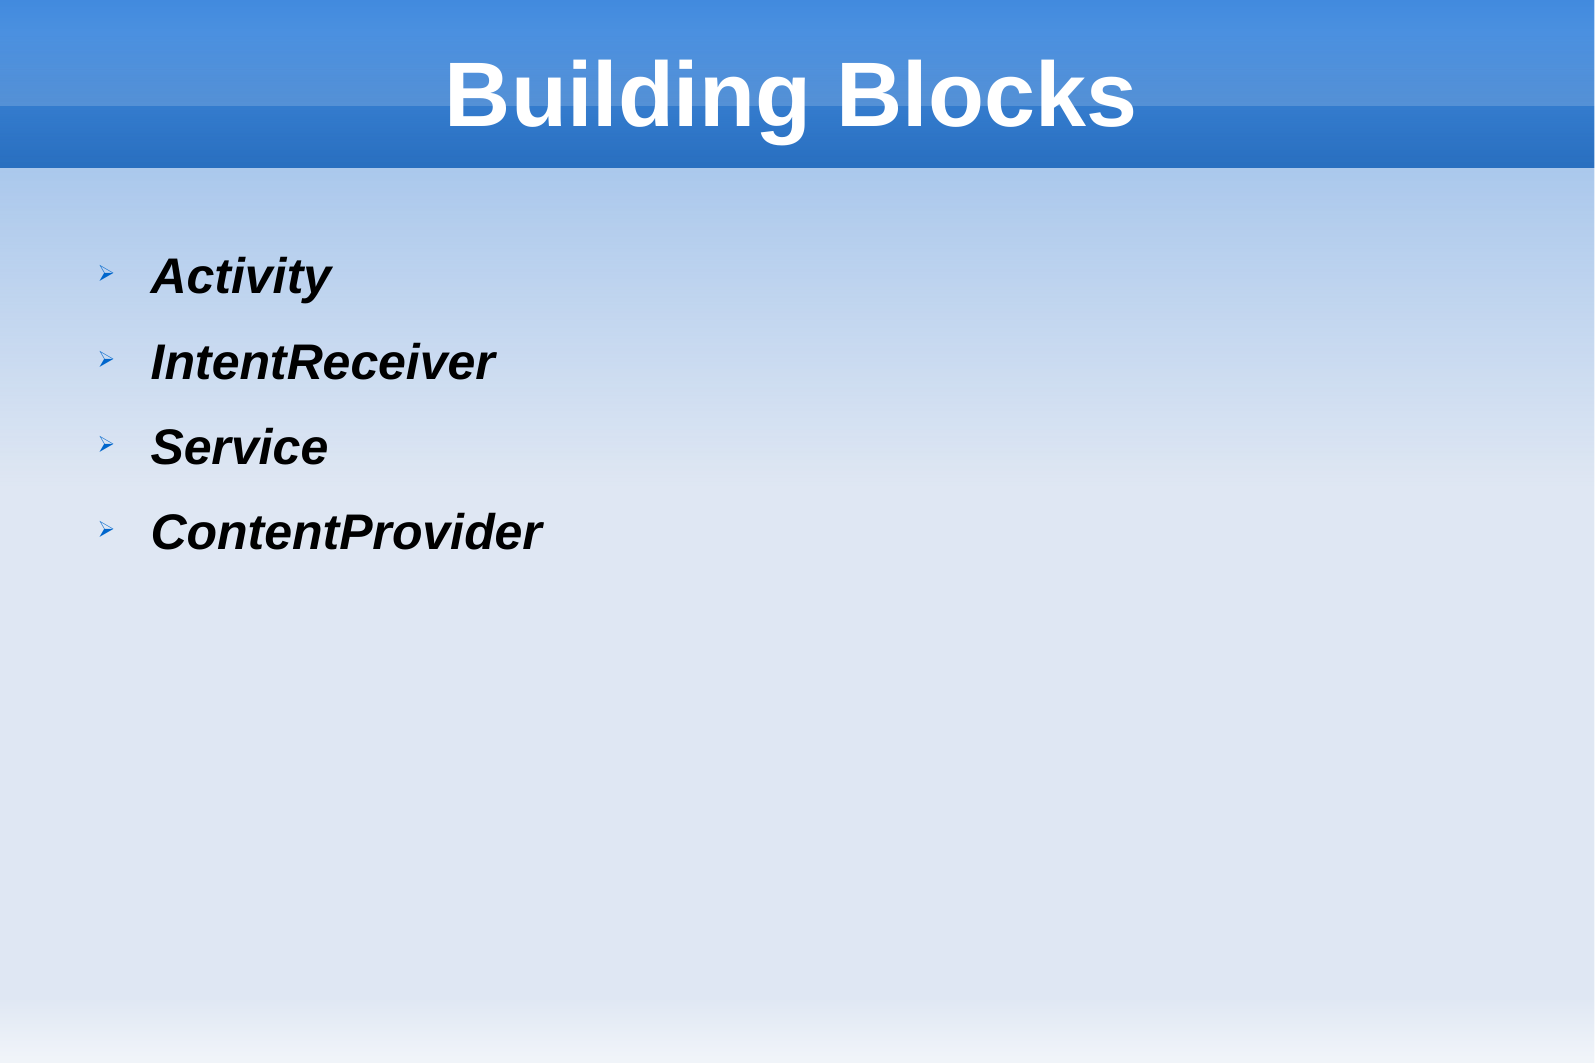

# Building Blocks
Activity
IntentReceiver
Service
ContentProvider